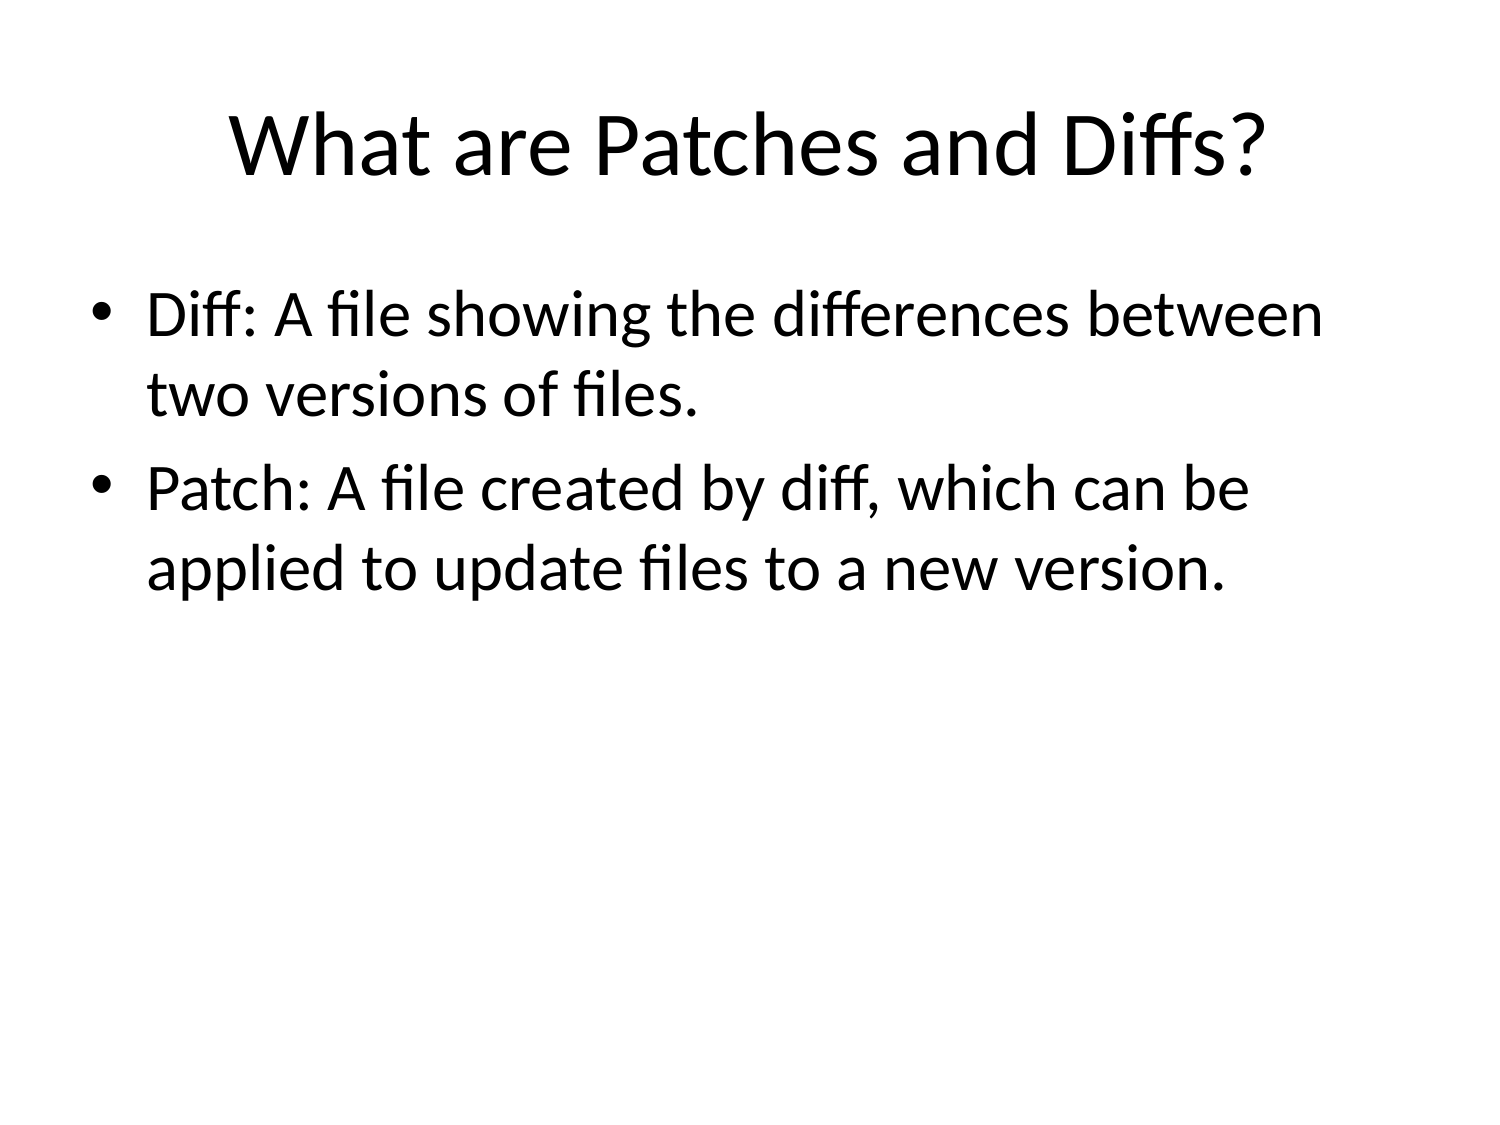

# What are Patches and Diffs?
Diff: A file showing the differences between two versions of files.
Patch: A file created by diff, which can be applied to update files to a new version.